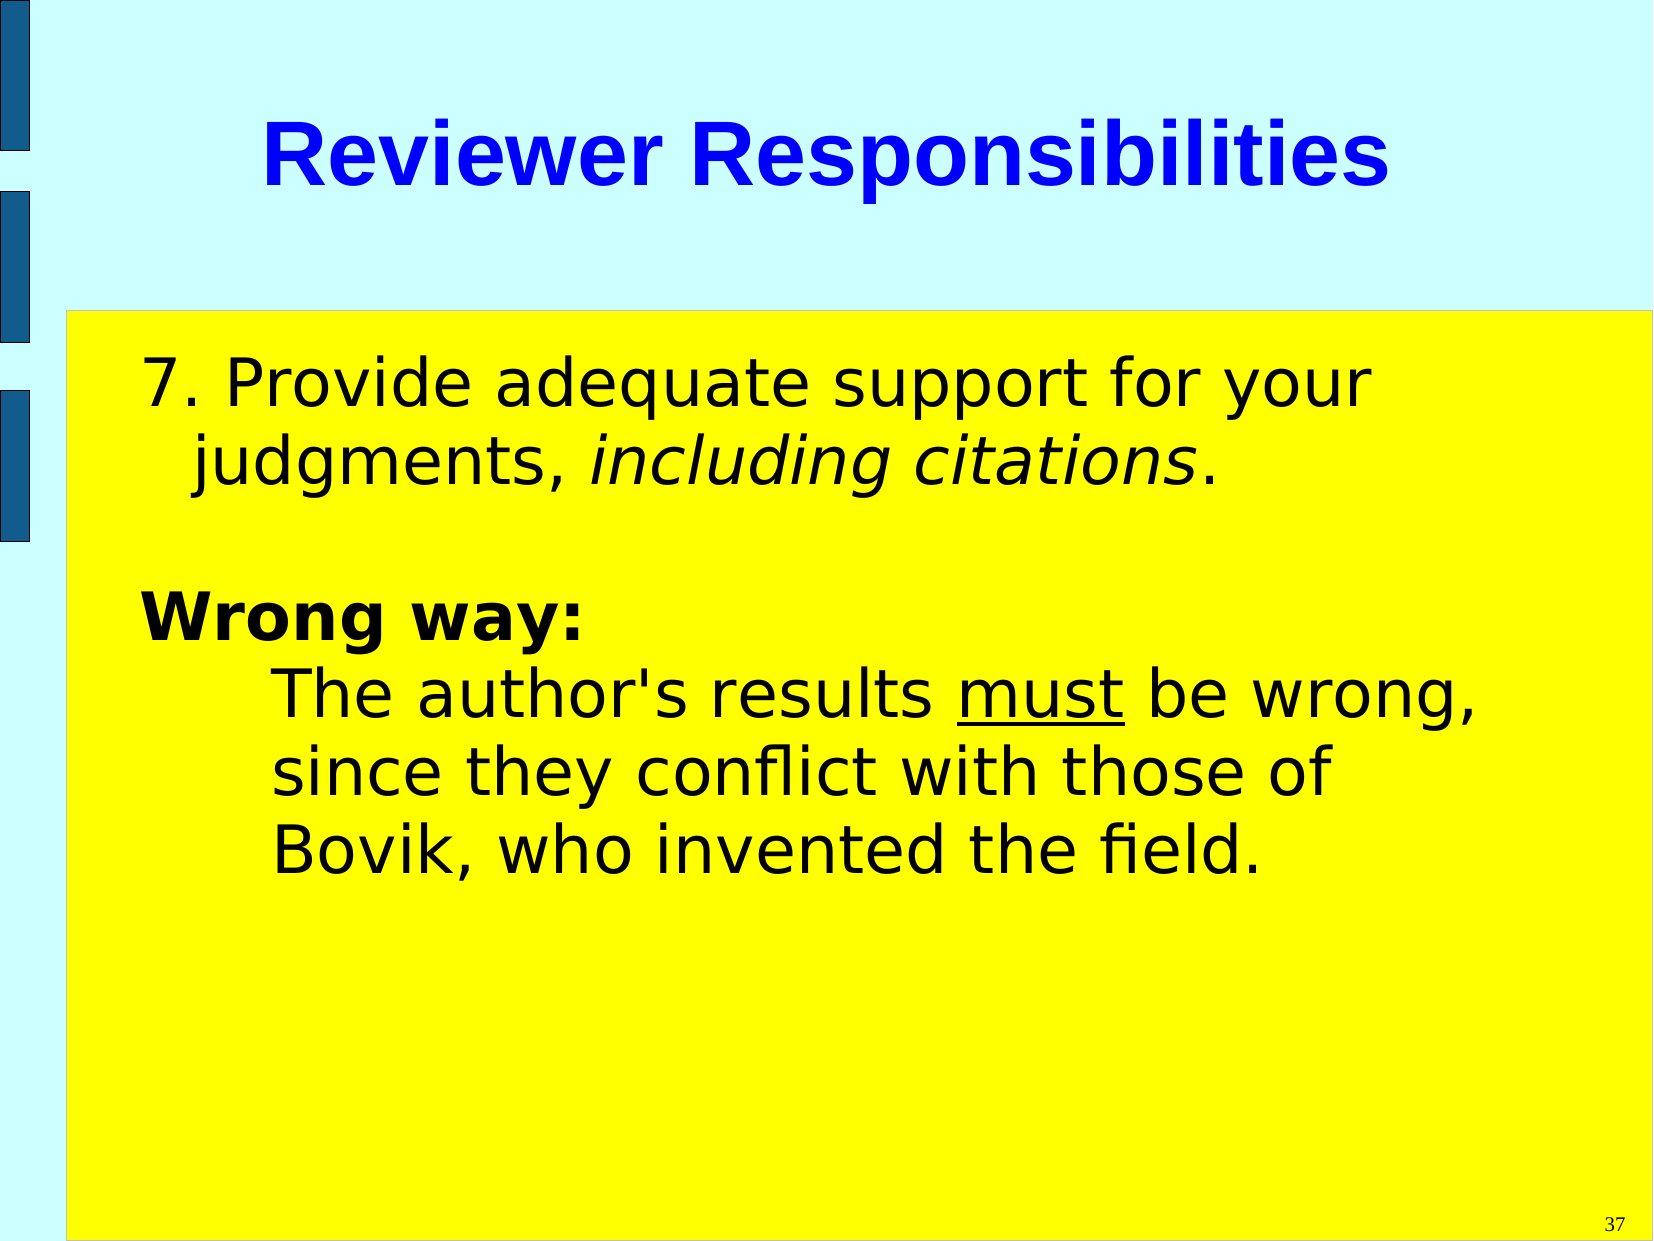

# Reviewer Responsibilities
7. Provide adequate support for your judgments, including citations.
Wrong way:
The author's results must be wrong, since they conflict with those of Bovik, who invented the field.